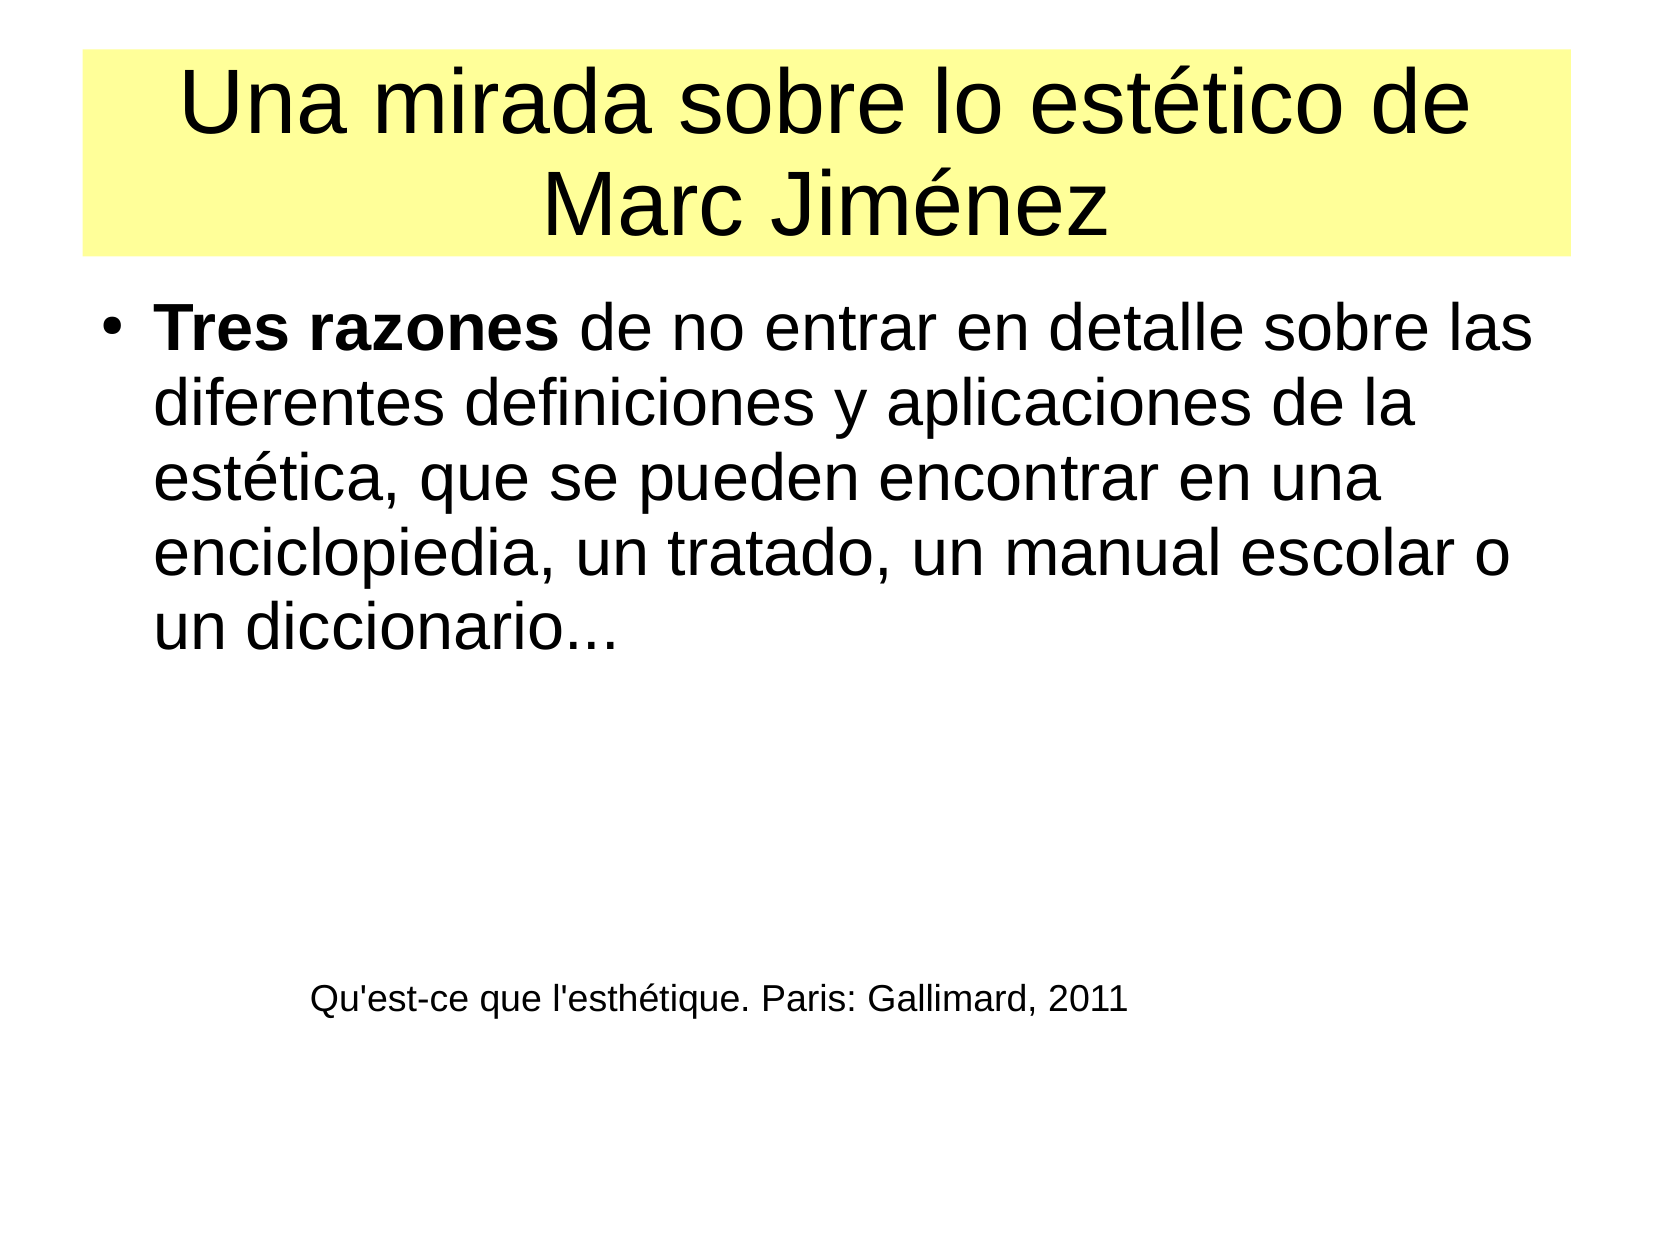

# Una mirada sobre lo estético de Marc Jiménez
Tres razones de no entrar en detalle sobre las diferentes definiciones y aplicaciones de la estética, que se pueden encontrar en una enciclopiedia, un tratado, un manual escolar o un diccionario...
Qu'est-ce que l'esthétique. Paris: Gallimard, 2011